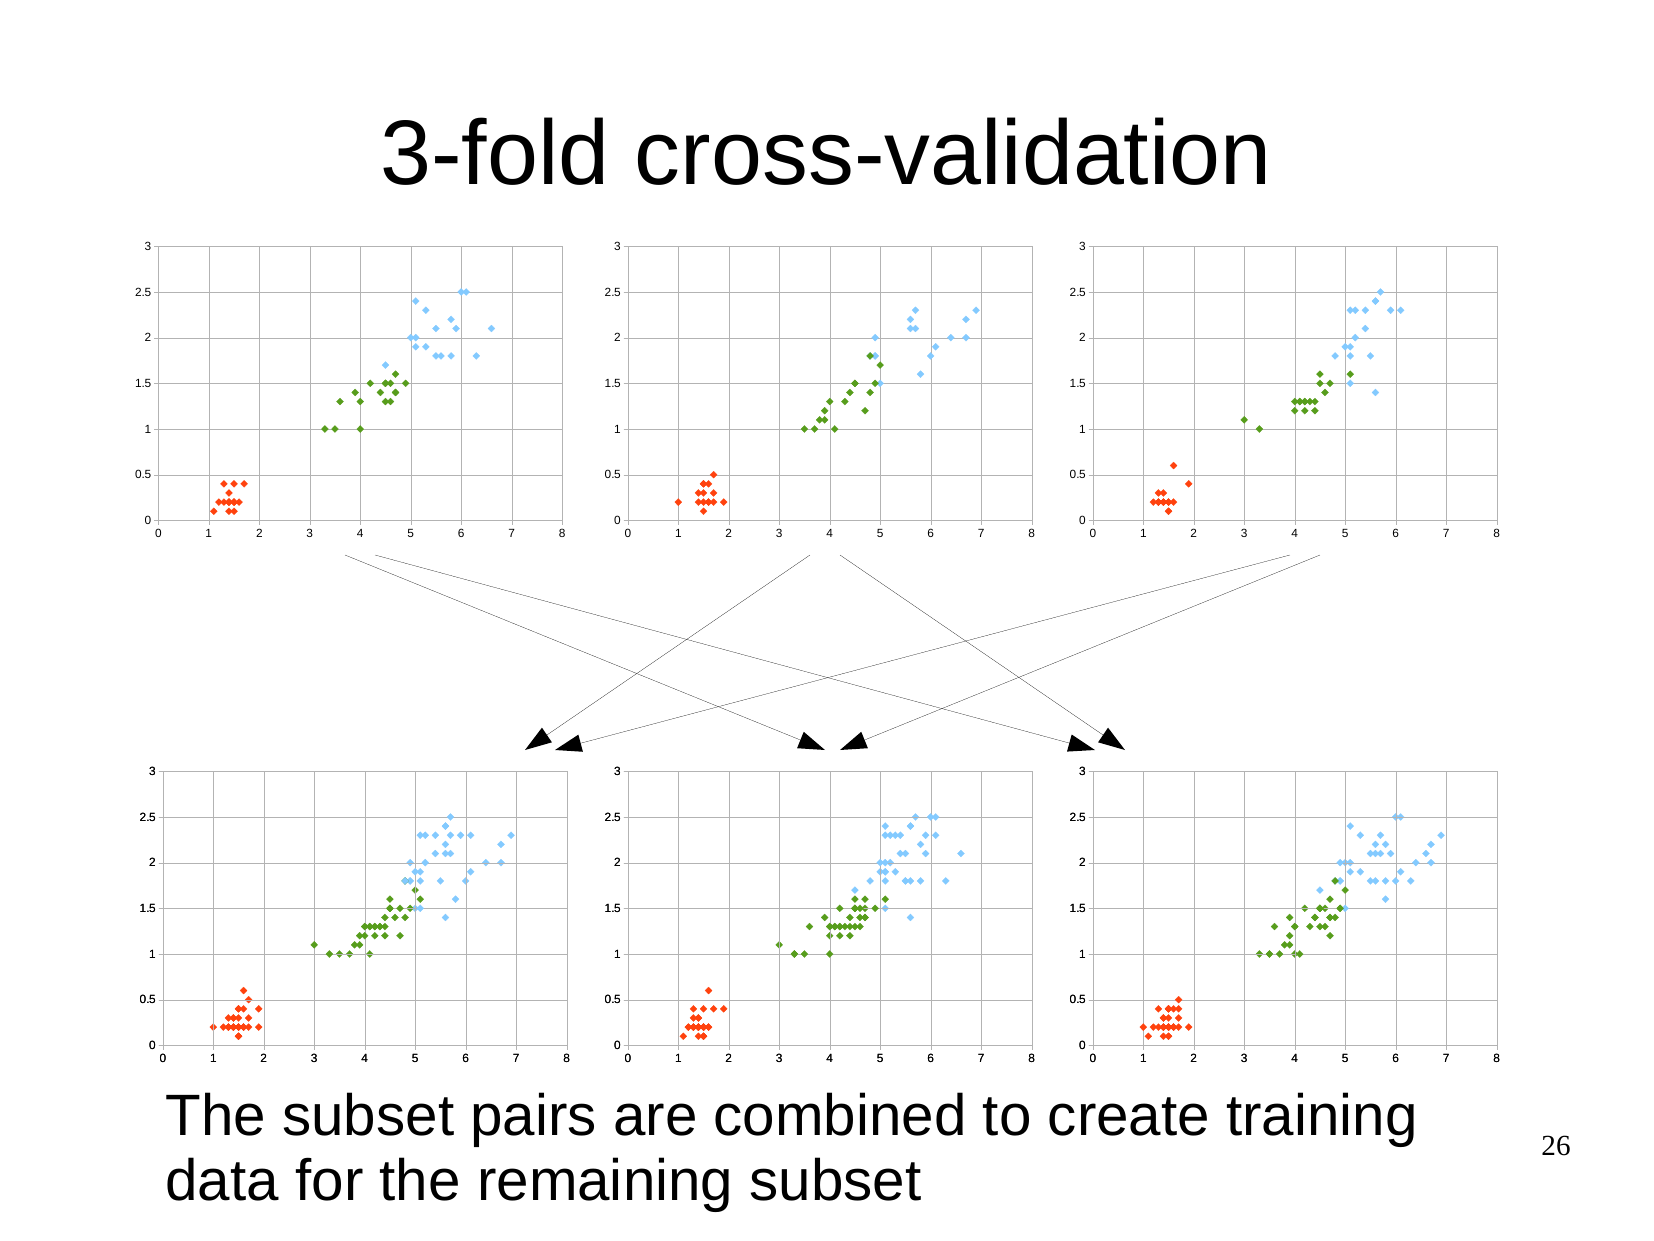

# 3-fold cross-validation
The subset pairs are combined to create training
data for the remaining subset
26